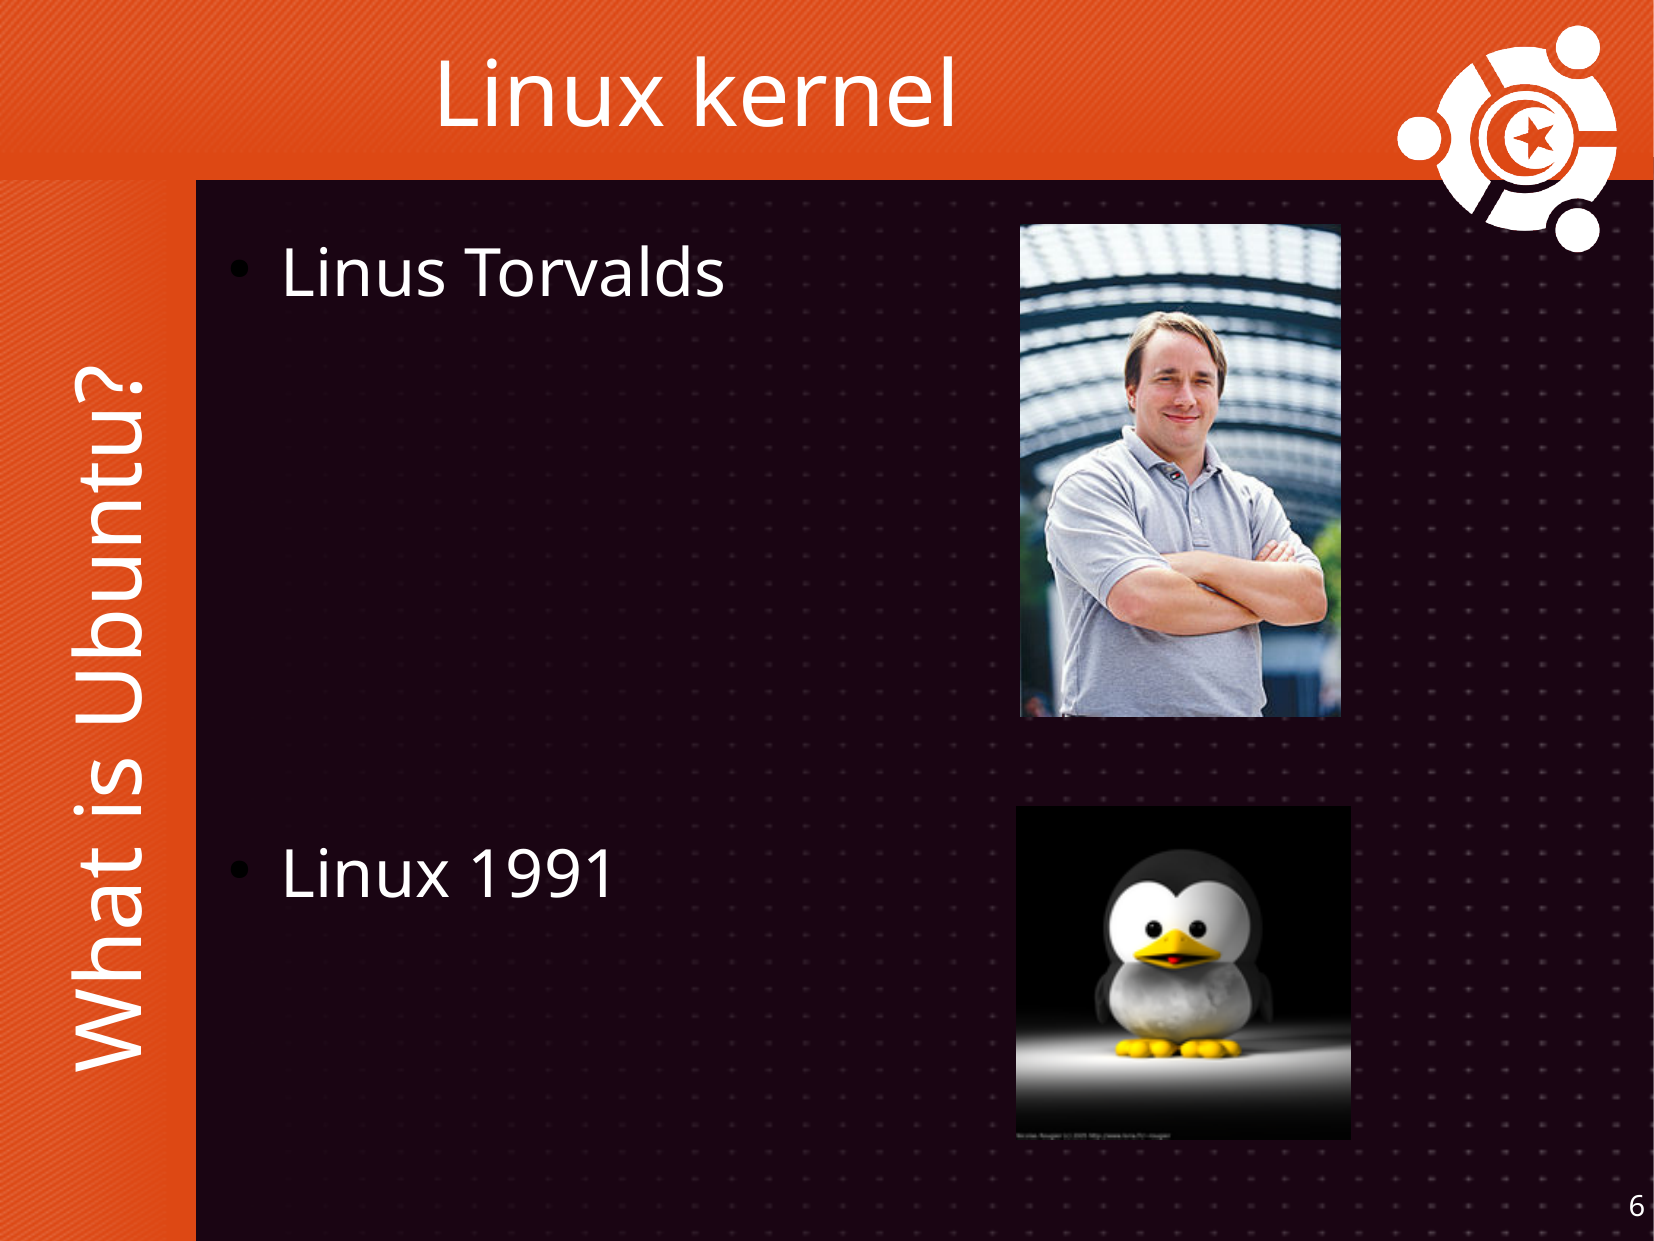

# Linux kernel
Linus Torvalds
Linux 1991
What is Ubuntu?
6